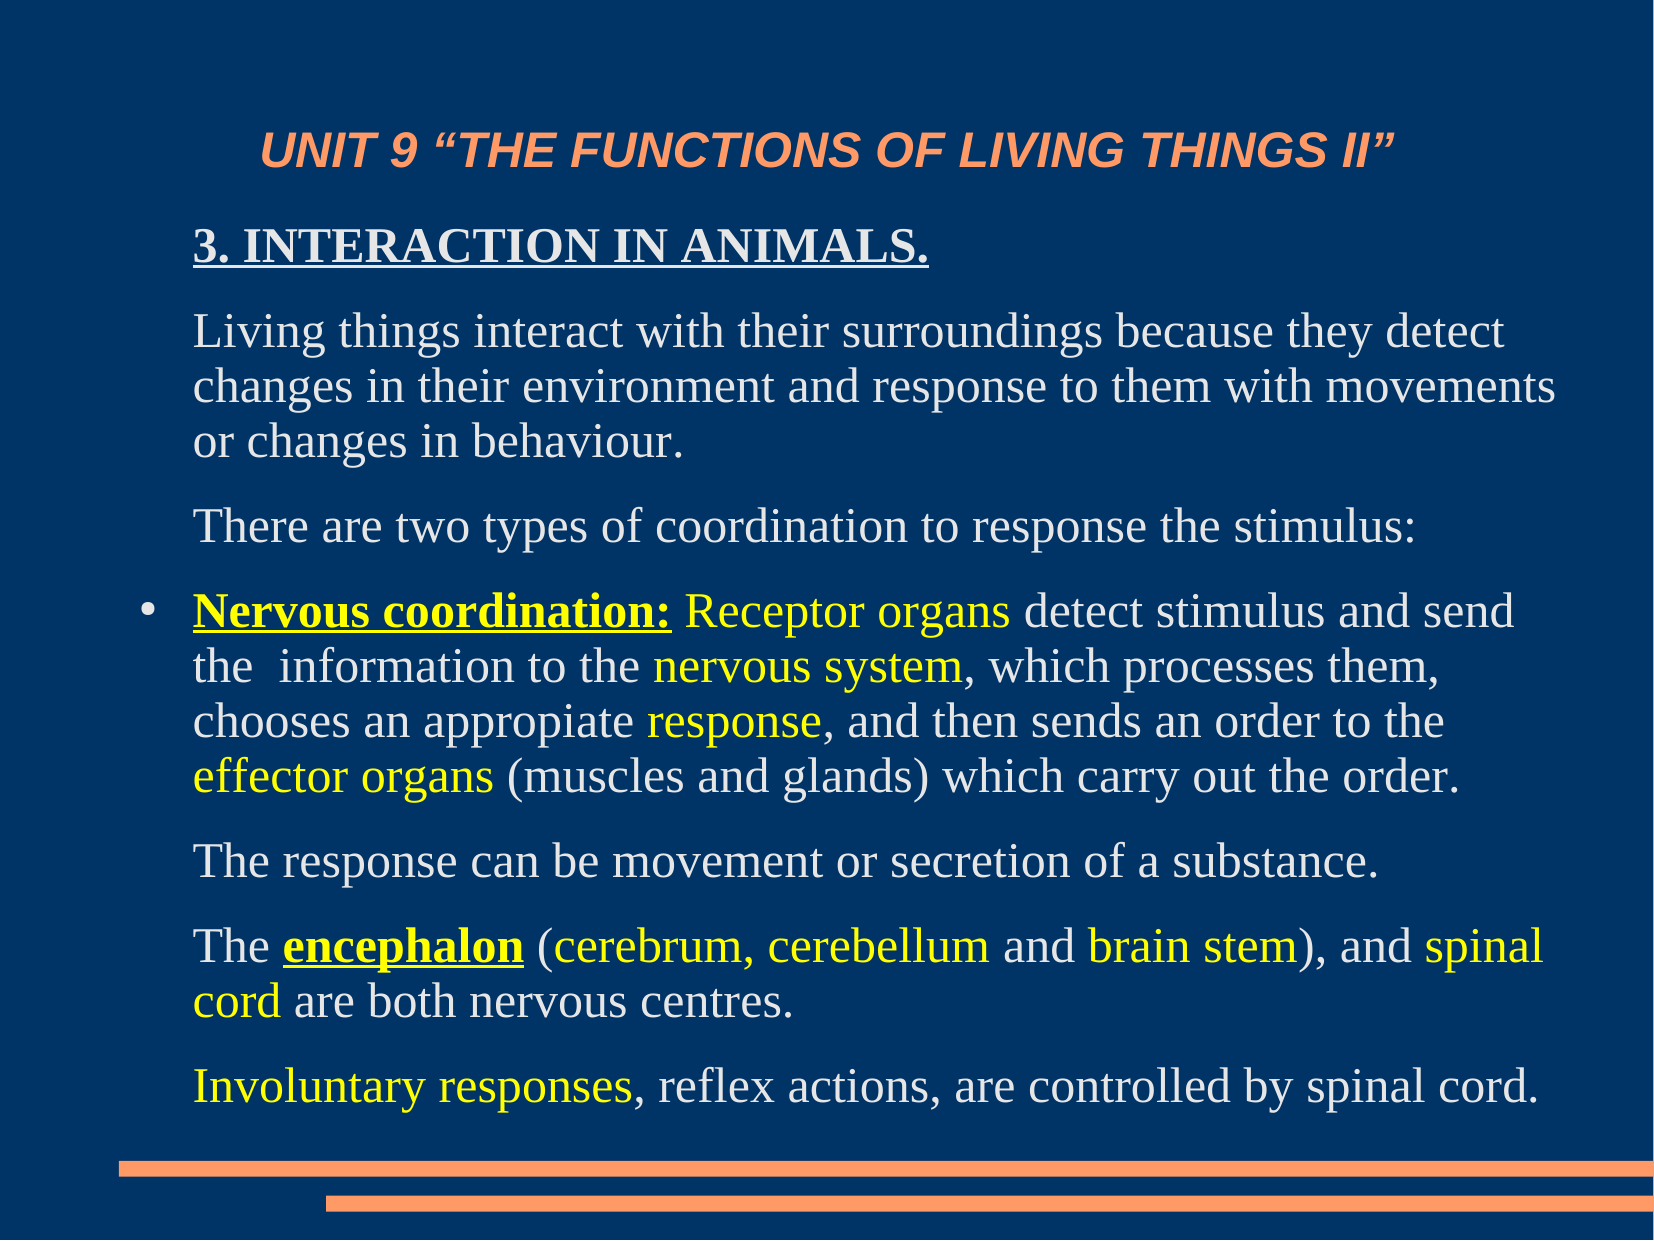

# UNIT 9 “THE FUNCTIONS OF LIVING THINGS II”
3. INTERACTION IN ANIMALS.
Living things interact with their surroundings because they detect changes in their environment and response to them with movements or changes in behaviour.
There are two types of coordination to response the stimulus:
Nervous coordination: Receptor organs detect stimulus and send the information to the nervous system, which processes them, chooses an appropiate response, and then sends an order to the effector organs (muscles and glands) which carry out the order.
The response can be movement or secretion of a substance.
The encephalon (cerebrum, cerebellum and brain stem), and spinal cord are both nervous centres.
Involuntary responses, reflex actions, are controlled by spinal cord.